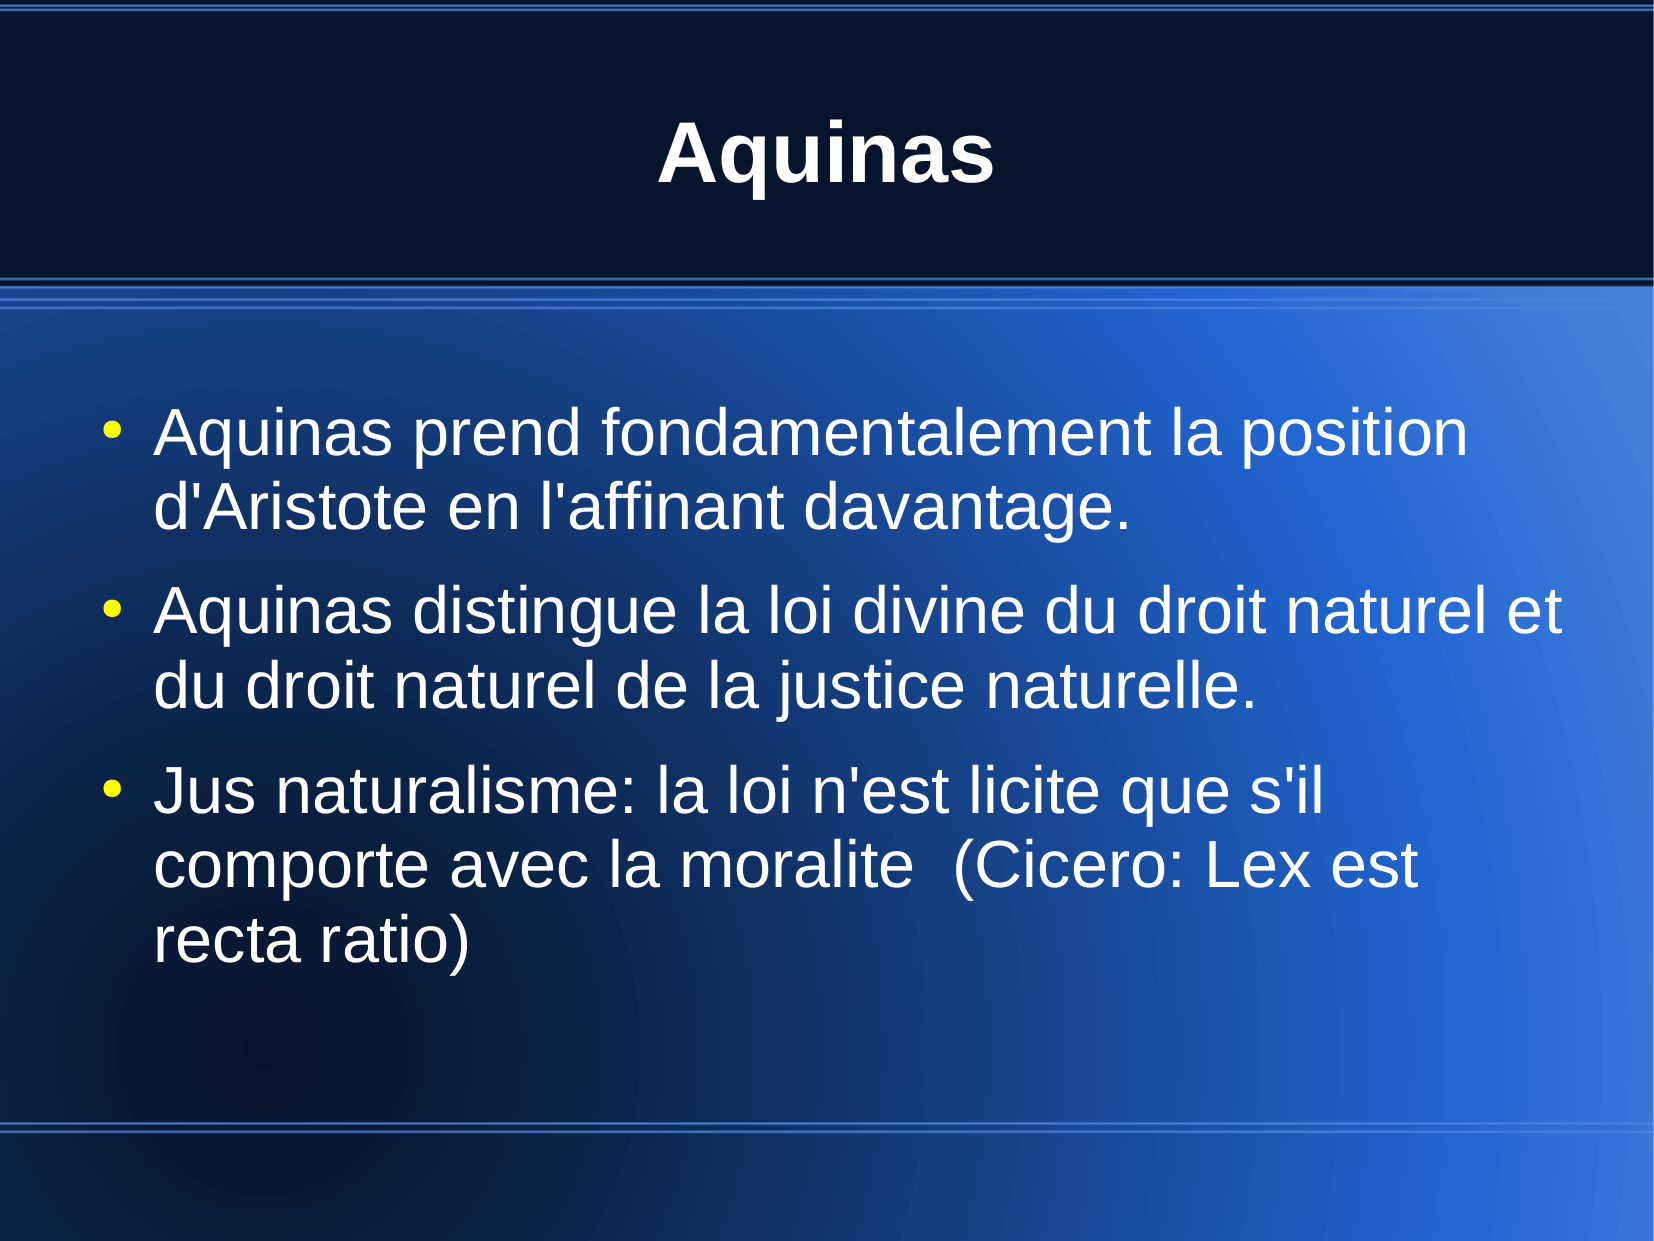

# Aquinas
Aquinas prend fondamentalement la position d'Aristote en l'affinant davantage.
Aquinas distingue la loi divine du droit naturel et du droit naturel de la justice naturelle.
Jus naturalisme: la loi n'est licite que s'il comporte avec la moralite (Cicero: Lex est recta ratio)